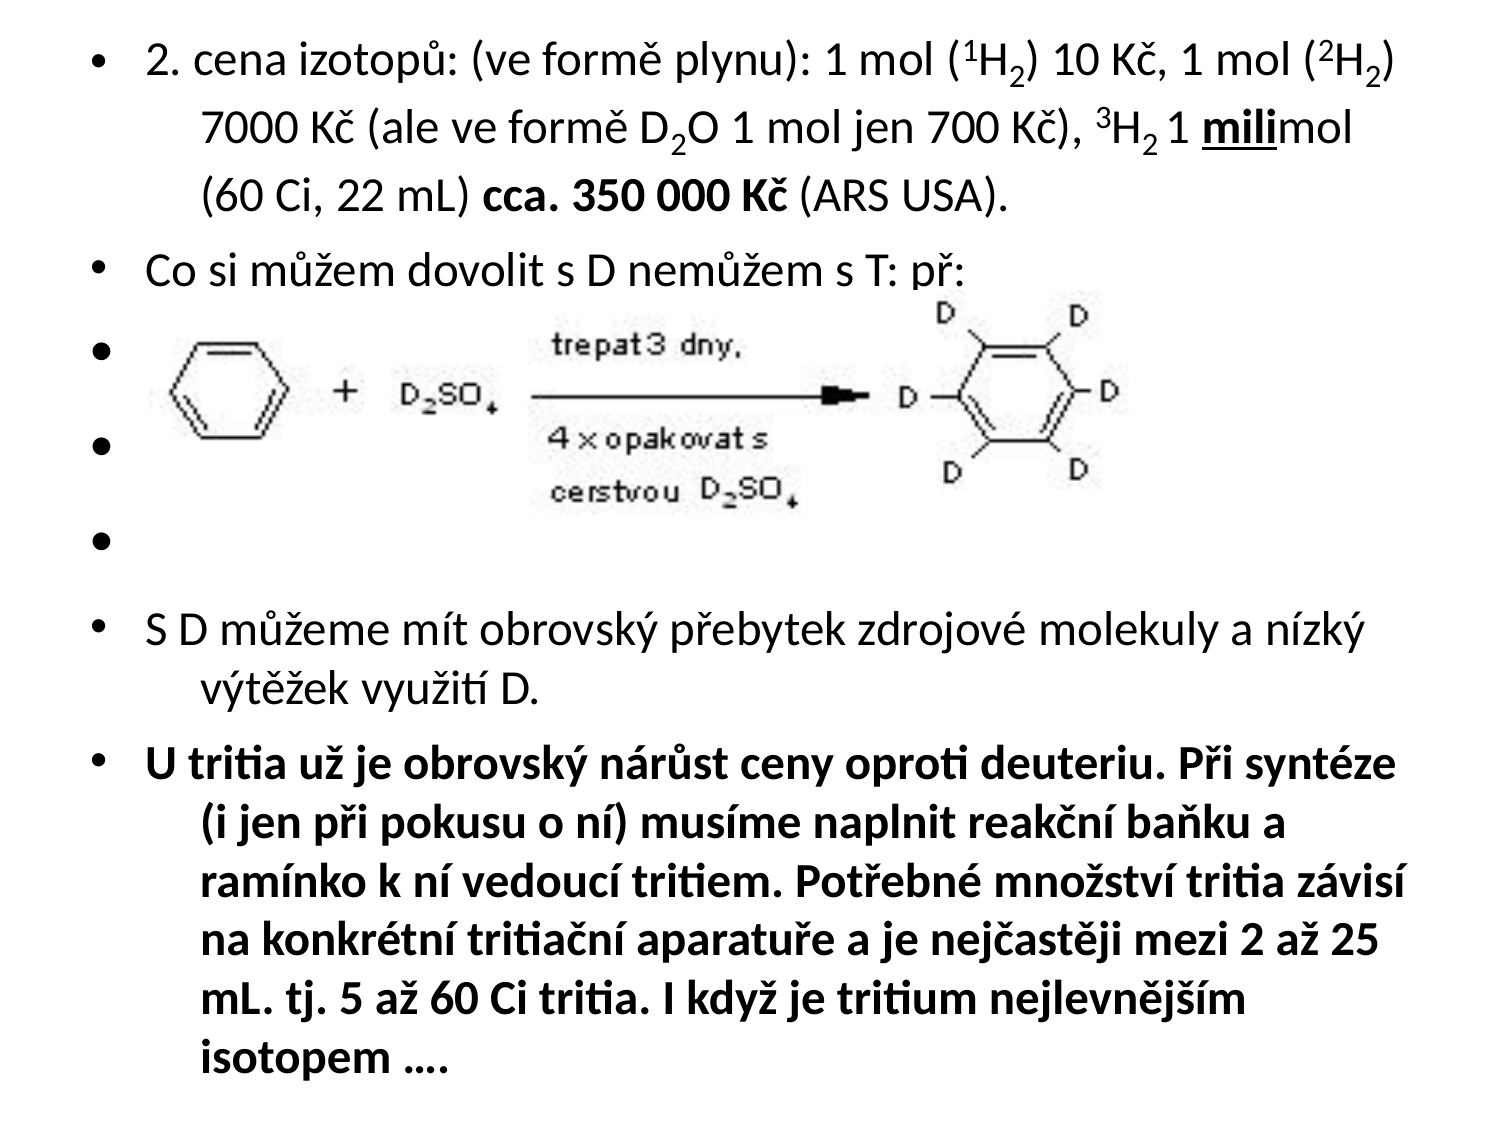

# 2. cena izotopů: (ve formě plynu): 1 mol (1H2) 10 Kč, 1 mol (2H2) 7000 Kč (ale ve formě D2O 1 mol jen 700 Kč), 3H2 1 milimol (60 Ci, 22 mL) cca. 350 000 Kč (ARS USA).
Co si můžem dovolit s D nemůžem s T: př:
S D můžeme mít obrovský přebytek zdrojové molekuly a nízký výtěžek využití D.
U tritia už je obrovský nárůst ceny oproti deuteriu. Při syntéze (i jen při pokusu o ní) musíme naplnit reakční baňku a ramínko k ní vedoucí tritiem. Potřebné množství tritia závisí na konkrétní tritiační aparatuře a je nejčastěji mezi 2 až 25 mL. tj. 5 až 60 Ci tritia. I když je tritium nejlevnějším isotopem ….